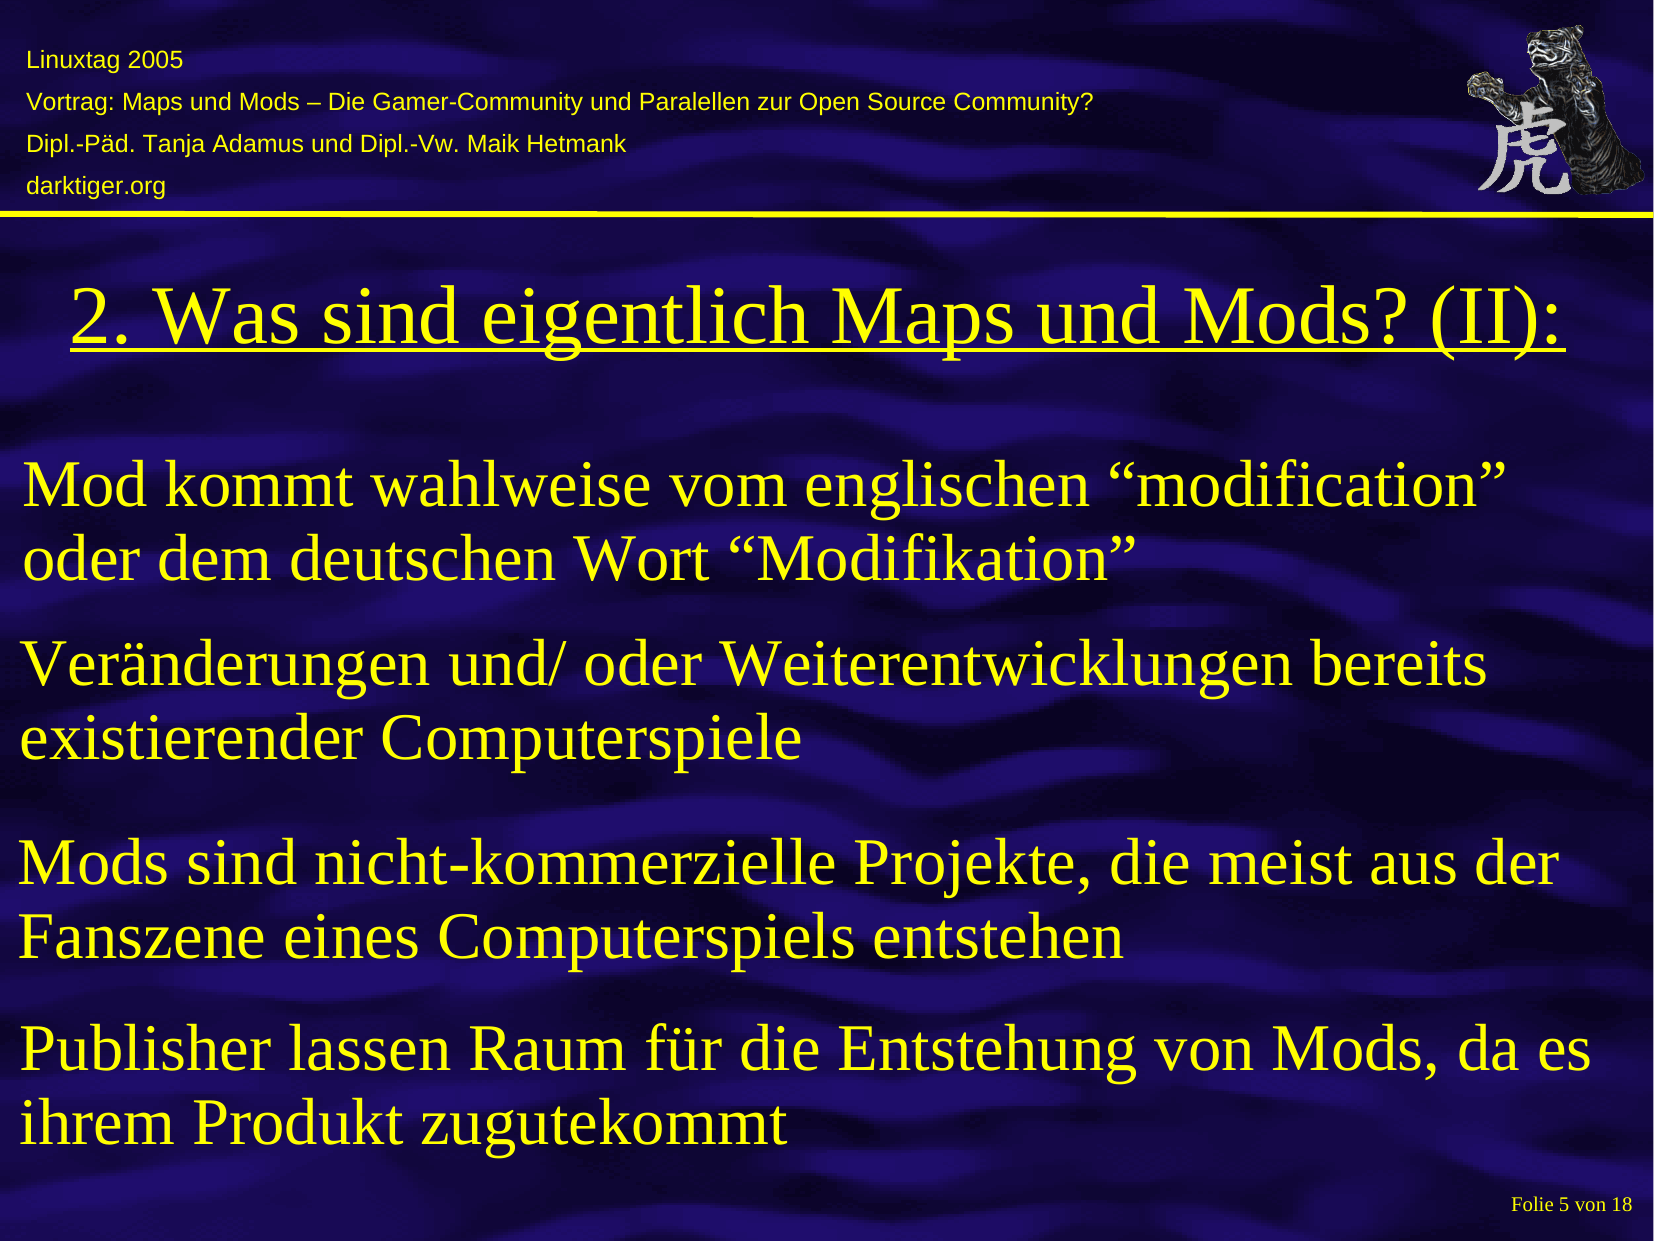

Linuxtag 2005
Vortrag: Maps und Mods – Die Gamer-Community und Paralellen zur Open Source Community?
Dipl.-Päd. Tanja Adamus und Dipl.-Vw. Maik Hetmank
darktiger.org
2. Was sind eigentlich Maps und Mods? (II):
Mod kommt wahlweise vom englischen “modification” oder dem deutschen Wort “Modifikation”
Veränderungen und/ oder Weiterentwicklungen bereits existierender Computerspiele
Mods sind nicht-kommerzielle Projekte, die meist aus der
Fanszene eines Computerspiels entstehen
Publisher lassen Raum für die Entstehung von Mods, da es
ihrem Produkt zugutekommt
Folie 5 von 18